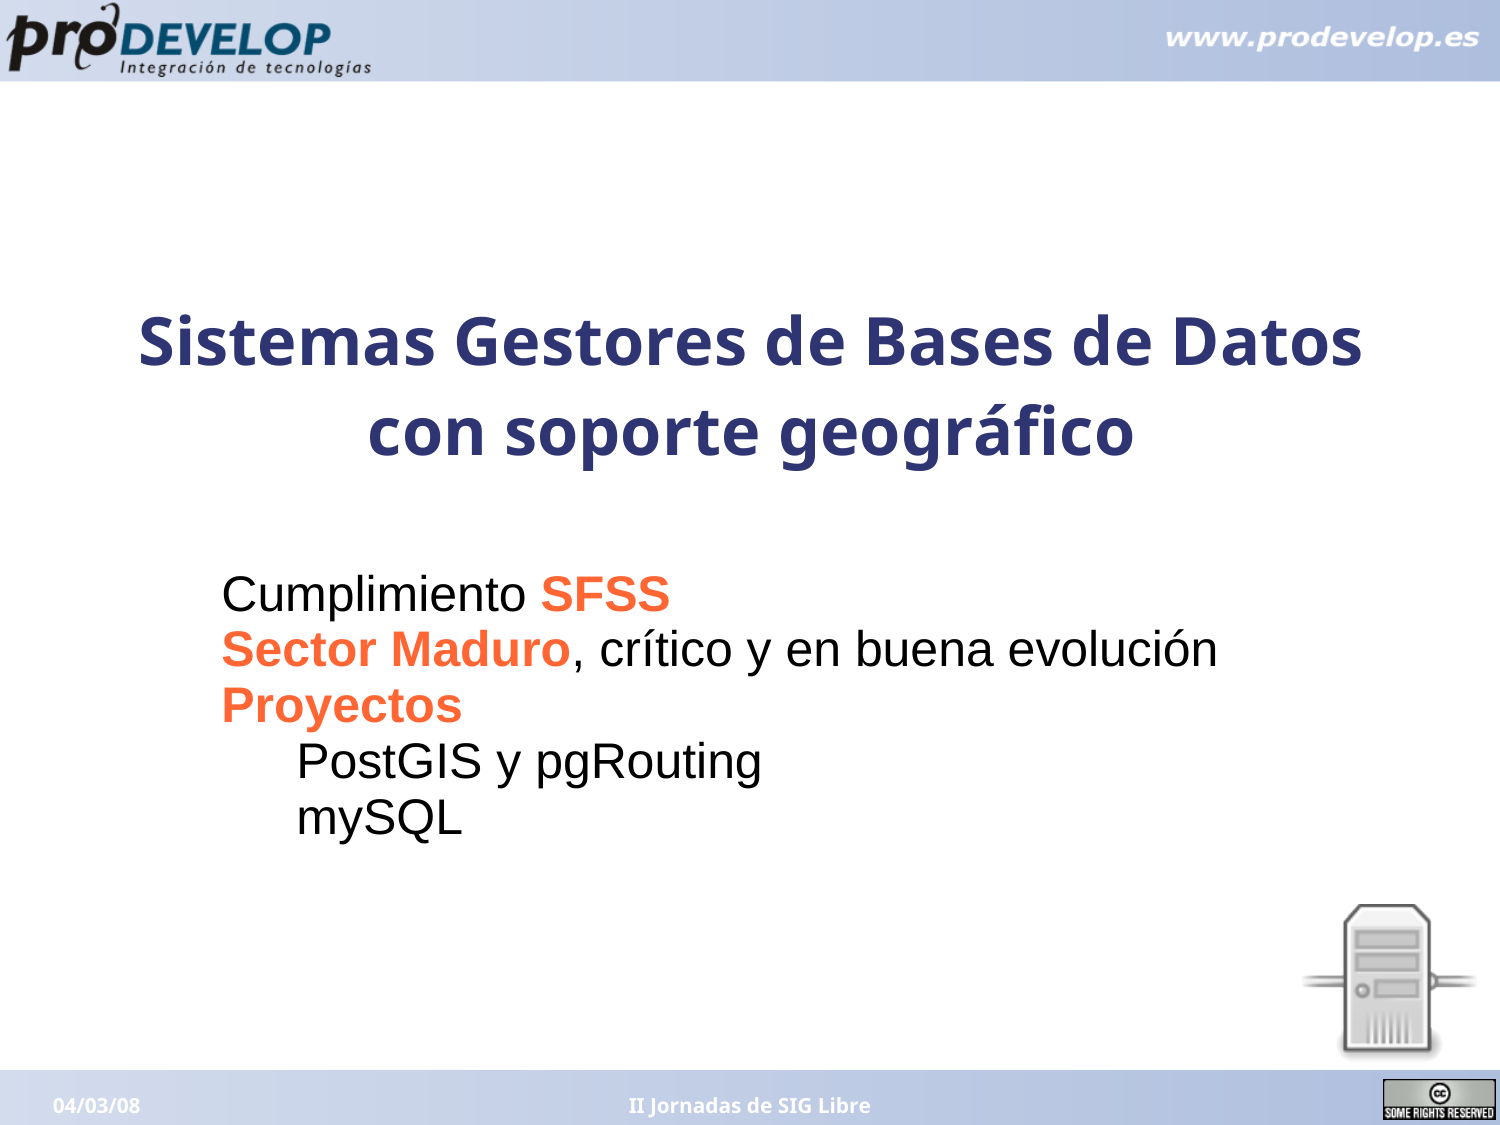

# Sistemas Gestores de Bases de Datos con soporte geográfico
Cumplimiento SFSS
Sector Maduro, crítico y en buena evolución
Proyectos
PostGIS y pgRouting
mySQL
25/10/2006
10
Plan Difusión Interna gvSIG v. 2.0